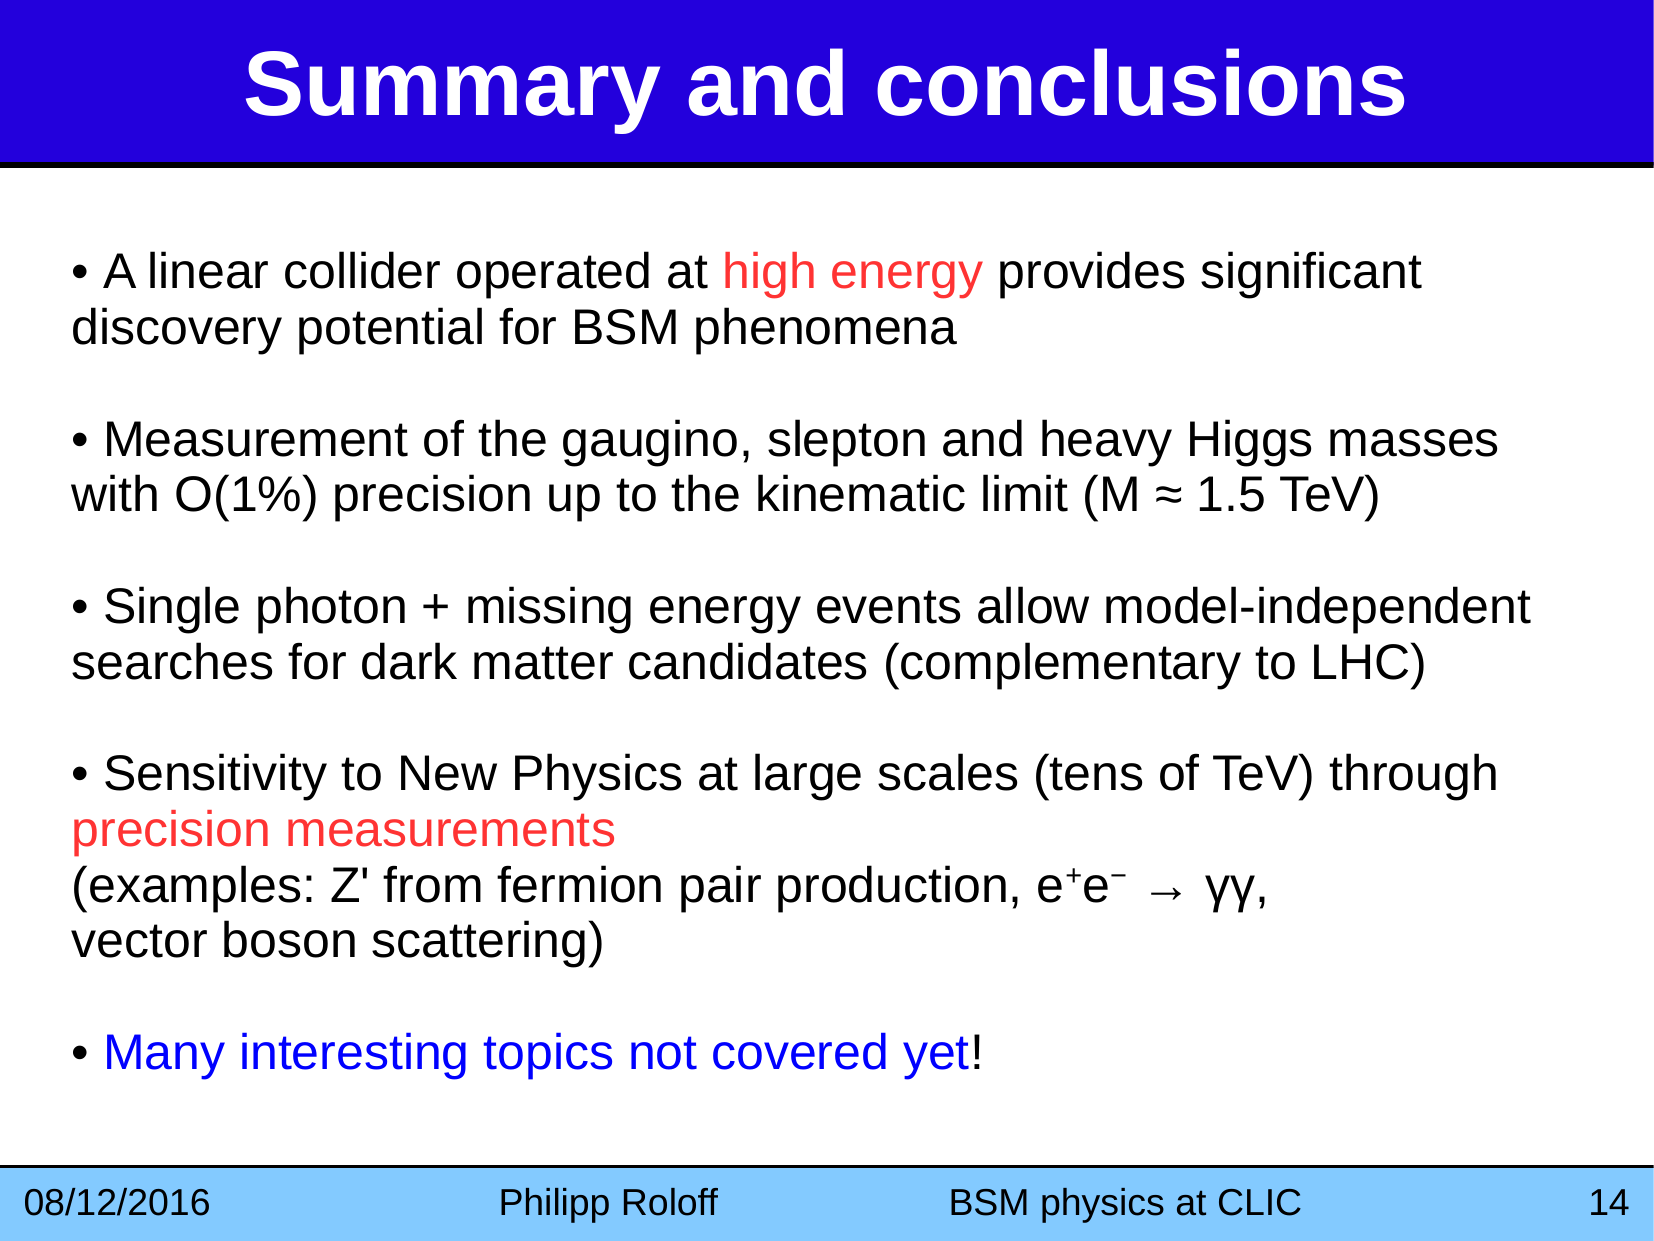

# Summary and conclusions
• A linear collider operated at high energy provides significant
discovery potential for BSM phenomena
• Measurement of the gaugino, slepton and heavy Higgs masses
with O(1%) precision up to the kinematic limit (M ≈ 1.5 TeV)
• Single photon + missing energy events allow model-independent
searches for dark matter candidates (complementary to LHC)
• Sensitivity to New Physics at large scales (tens of TeV) through
precision measurements
(examples: Z' from fermion pair production, e+e− → γγ,
vector boson scattering)
• Many interesting topics not covered yet!
14